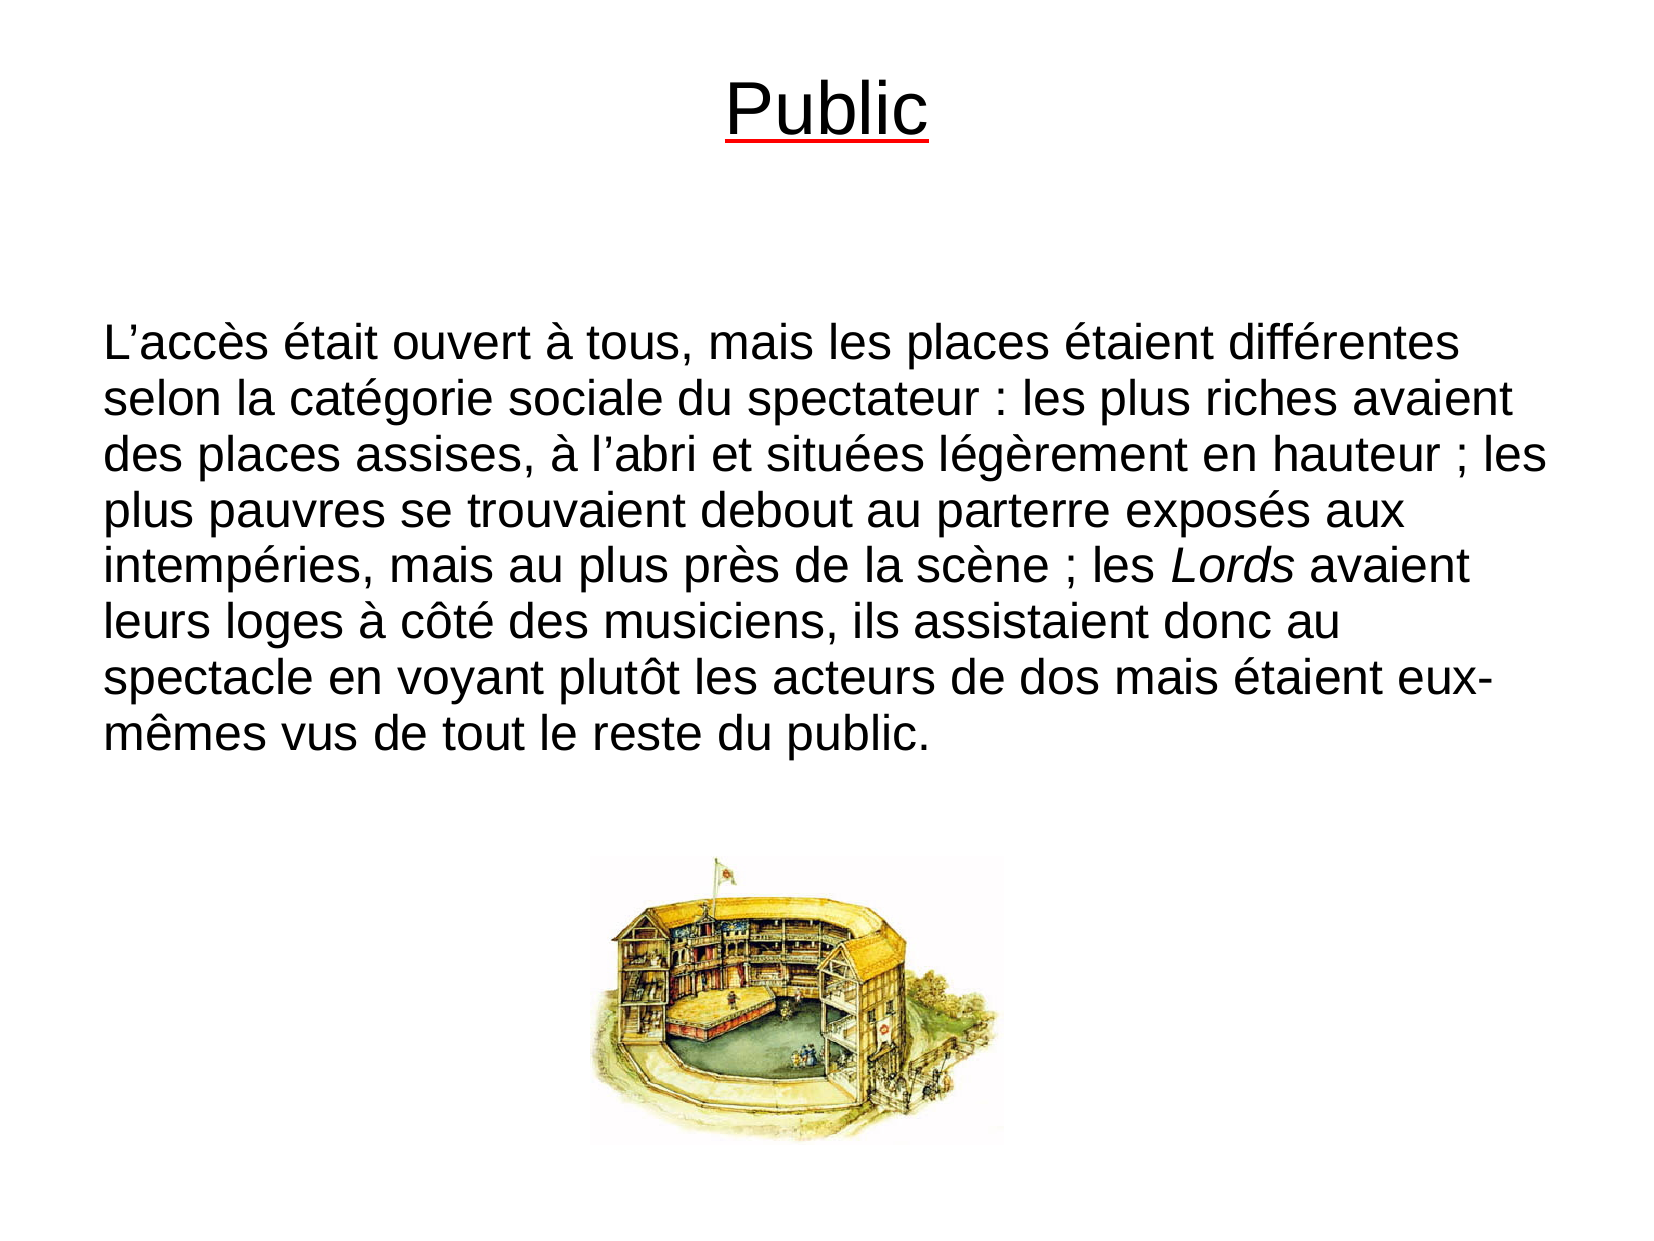

Public
L’accès était ouvert à tous, mais les places étaient différentes selon la catégorie sociale du spectateur : les plus riches avaient des places assises, à l’abri et situées légèrement en hauteur ; les plus pauvres se trouvaient debout au parterre exposés aux intempéries, mais au plus près de la scène ; les Lords avaient leurs loges à côté des musiciens, ils assistaient donc au spectacle en voyant plutôt les acteurs de dos mais étaient eux-mêmes vus de tout le reste du public.